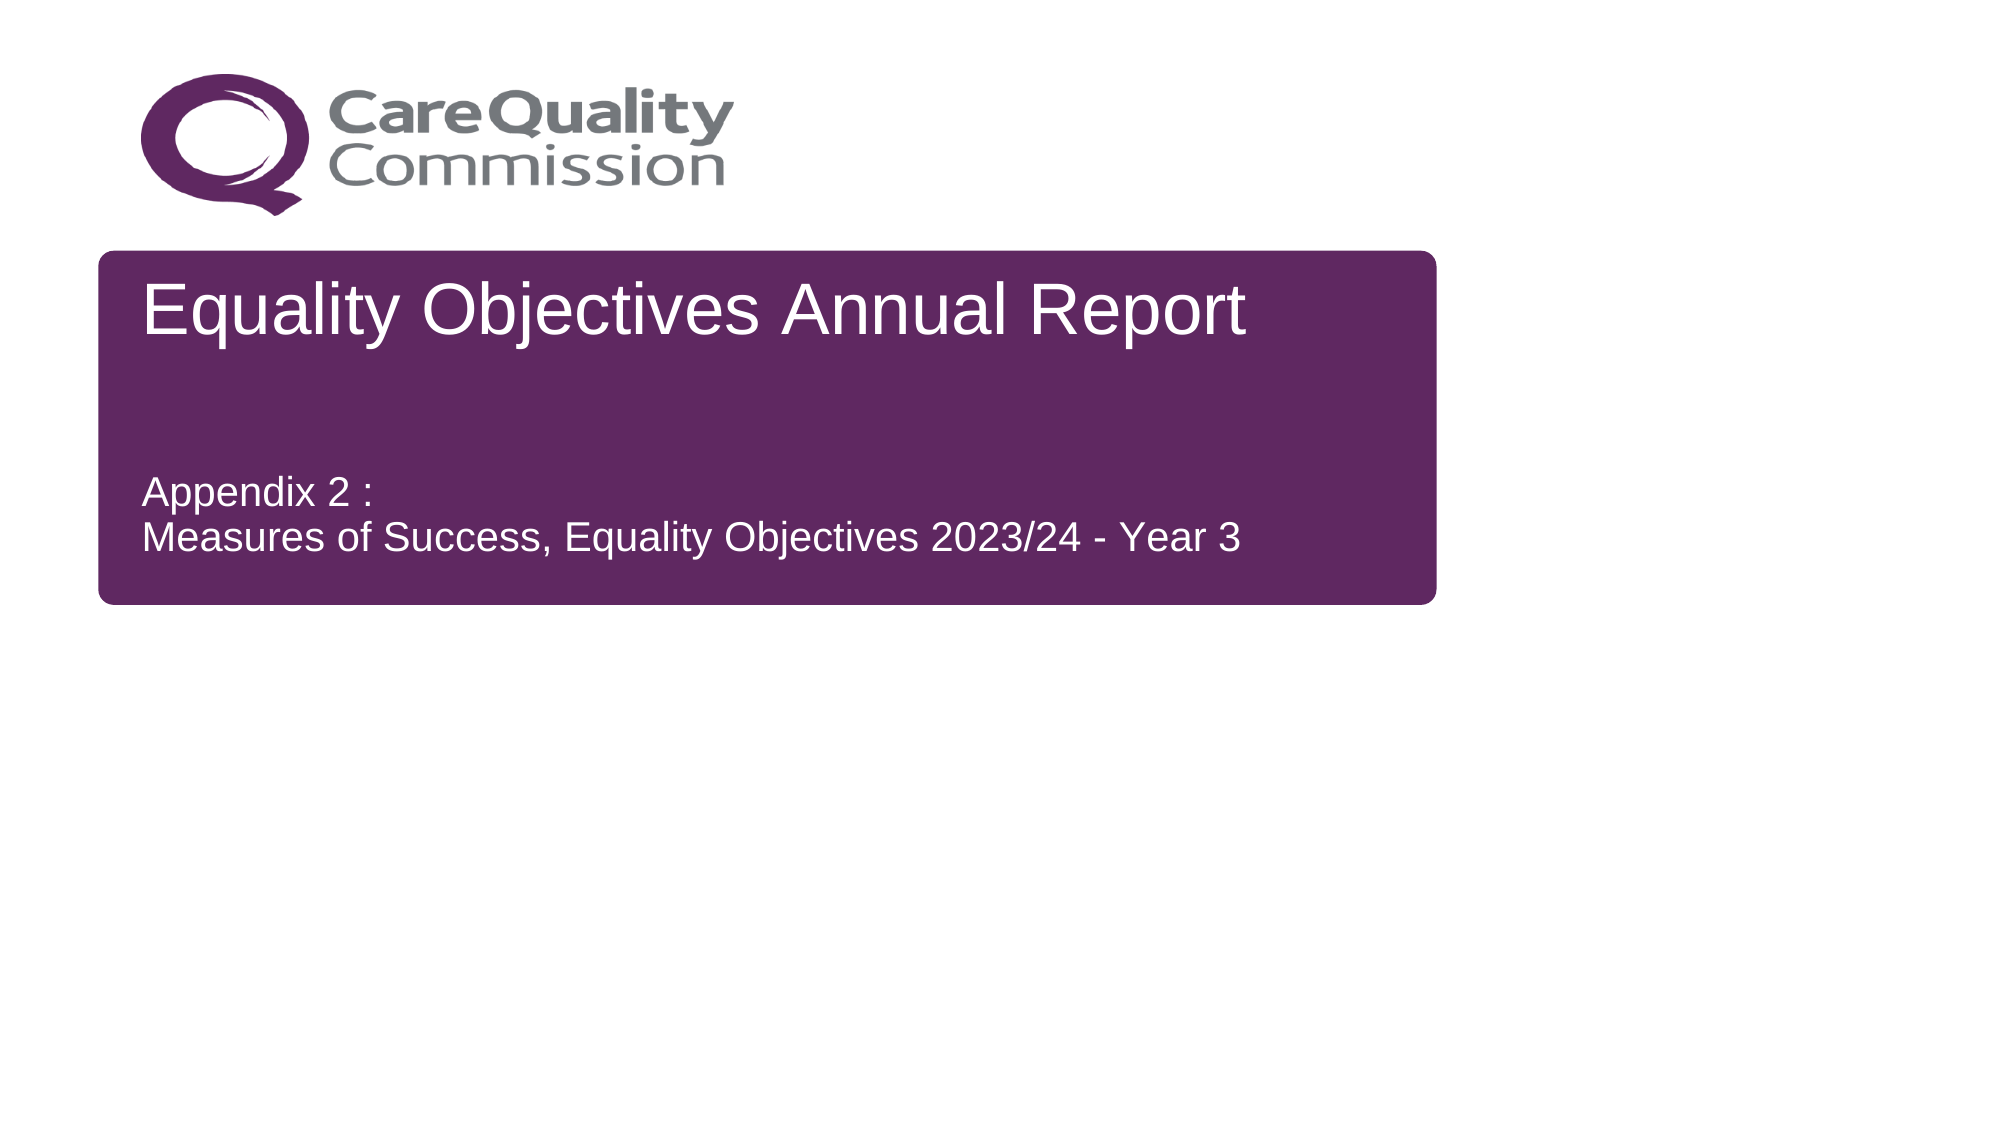

# Equality Objectives Annual Report
Appendix 2 :
Measures of Success, Equality Objectives 2023/24 - Year 3